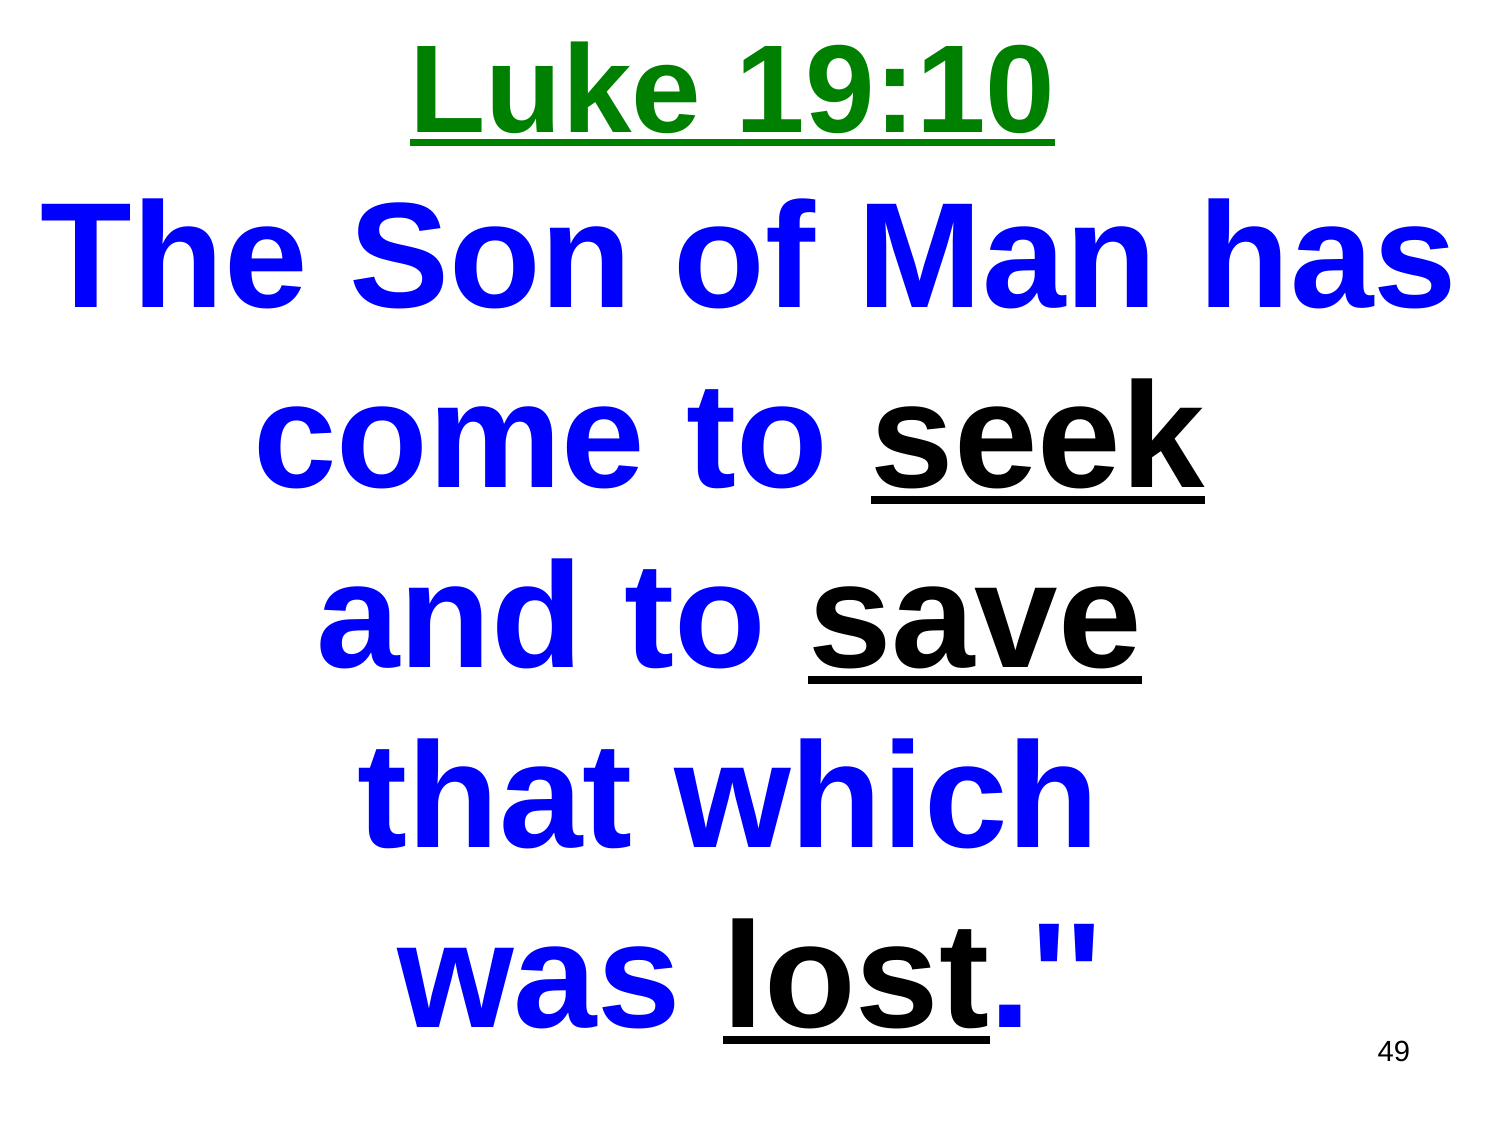

Luke 19:10
The Son of Man has come to seek
and to save
that which
was lost.''